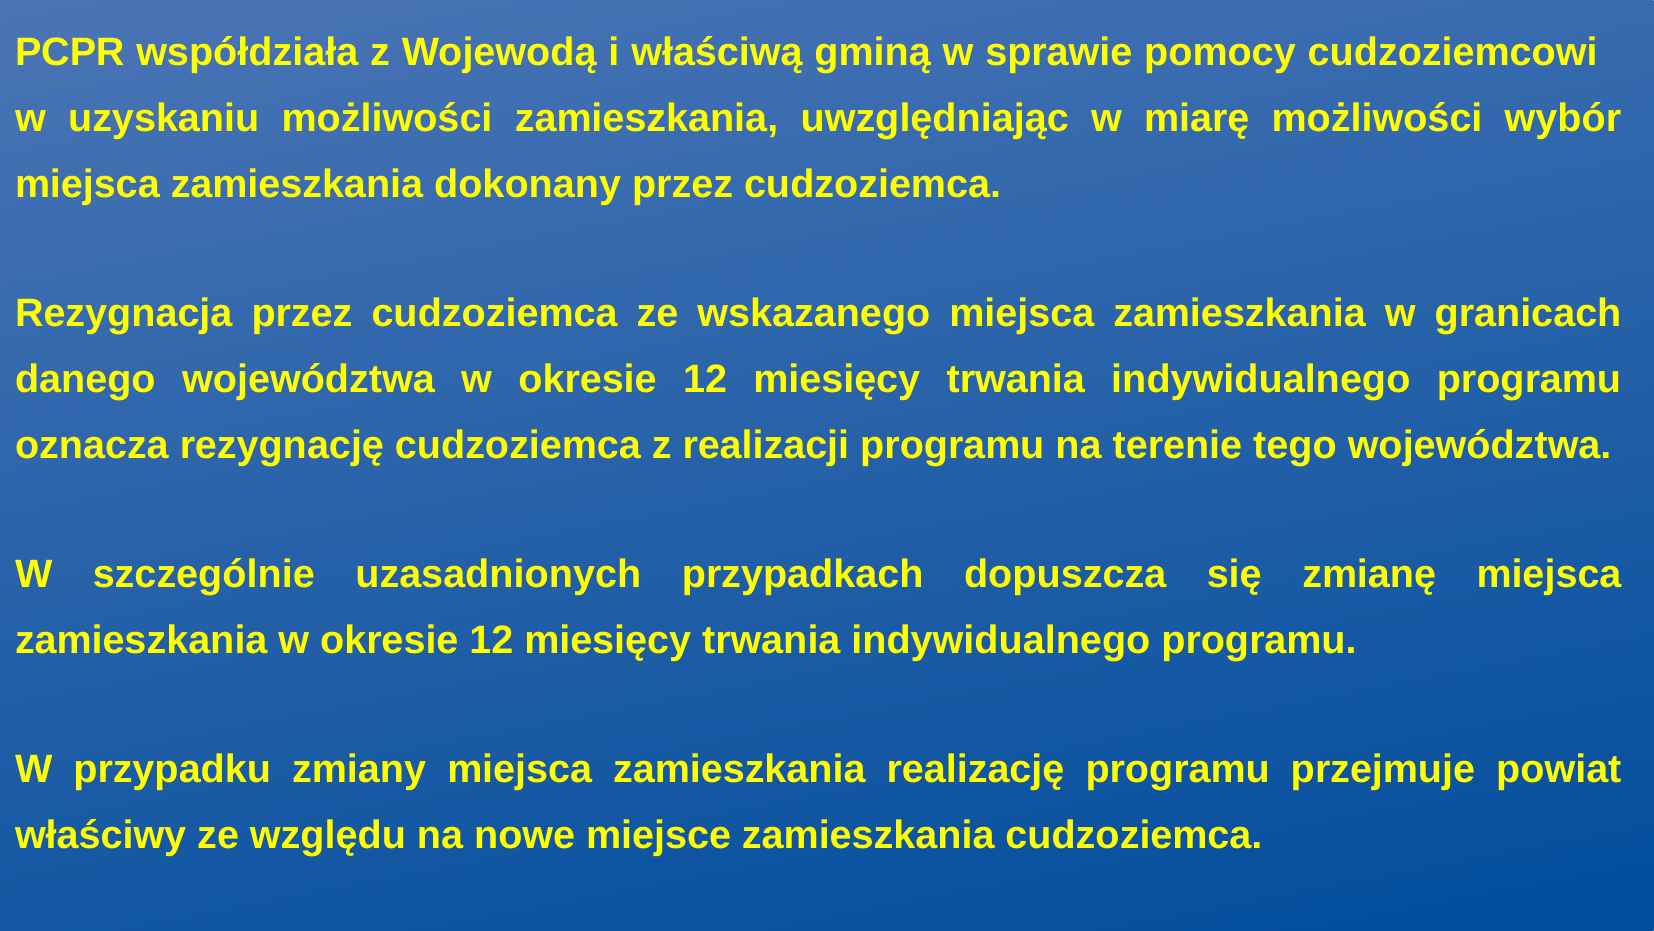

PCPR współdziała z Wojewodą i właściwą gminą w sprawie pomocy cudzoziemcowi w uzyskaniu możliwości zamieszkania, uwzględniając w miarę możliwości wybór miejsca zamieszkania dokonany przez cudzoziemca.
Rezygnacja przez cudzoziemca ze wskazanego miejsca zamieszkania w granicach danego województwa w okresie 12 miesięcy trwania indywidualnego programu oznacza rezygnację cudzoziemca z realizacji programu na terenie tego województwa.
W szczególnie uzasadnionych przypadkach dopuszcza się zmianę miejsca zamieszkania w okresie 12 miesięcy trwania indywidualnego programu.
W przypadku zmiany miejsca zamieszkania realizację programu przejmuje powiat właściwy ze względu na nowe miejsce zamieszkania cudzoziemca.